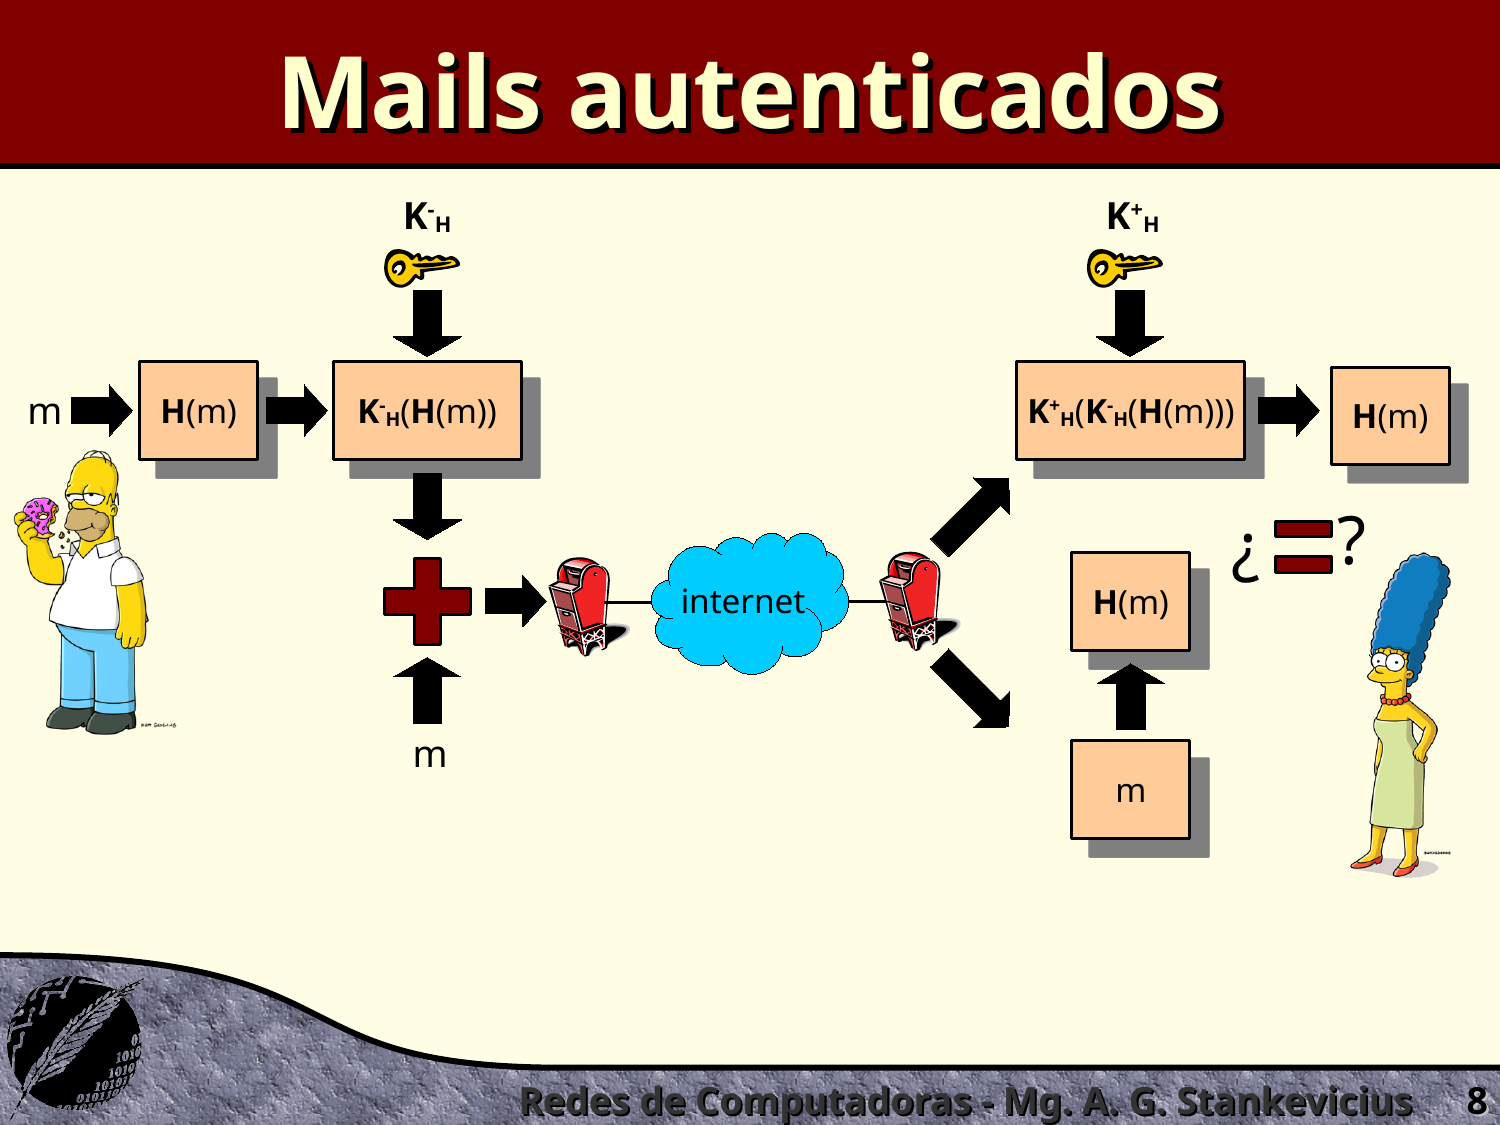

# Mails autenticados
K-H
K+H
H(m)
K-H(H(m))
K+H(K-H(H(m)))
H(m)
m
?
¿
internet
H(m)
m
m
8